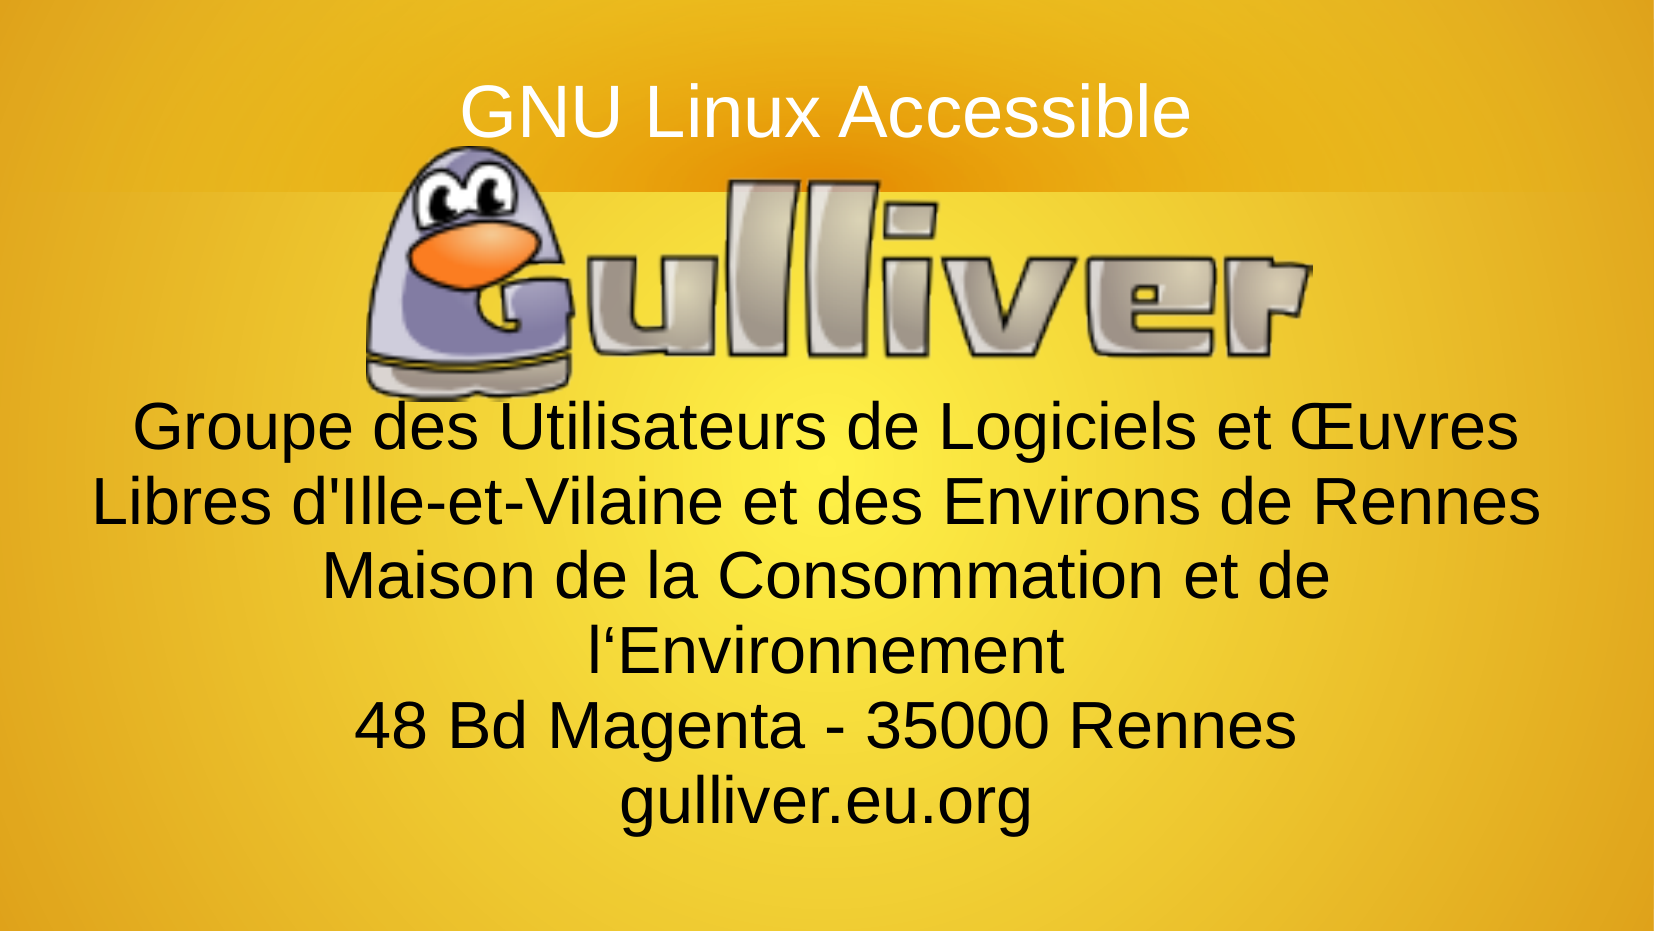

# GNU Linux Accessible
Groupe des Utilisateurs de Logiciels et Œuvres Libres d'Ille-et-Vilaine et des Environs de Rennes
Maison de la Consommation et de l‘Environnement
48 Bd Magenta - 35000 Rennes
gulliver.eu.org